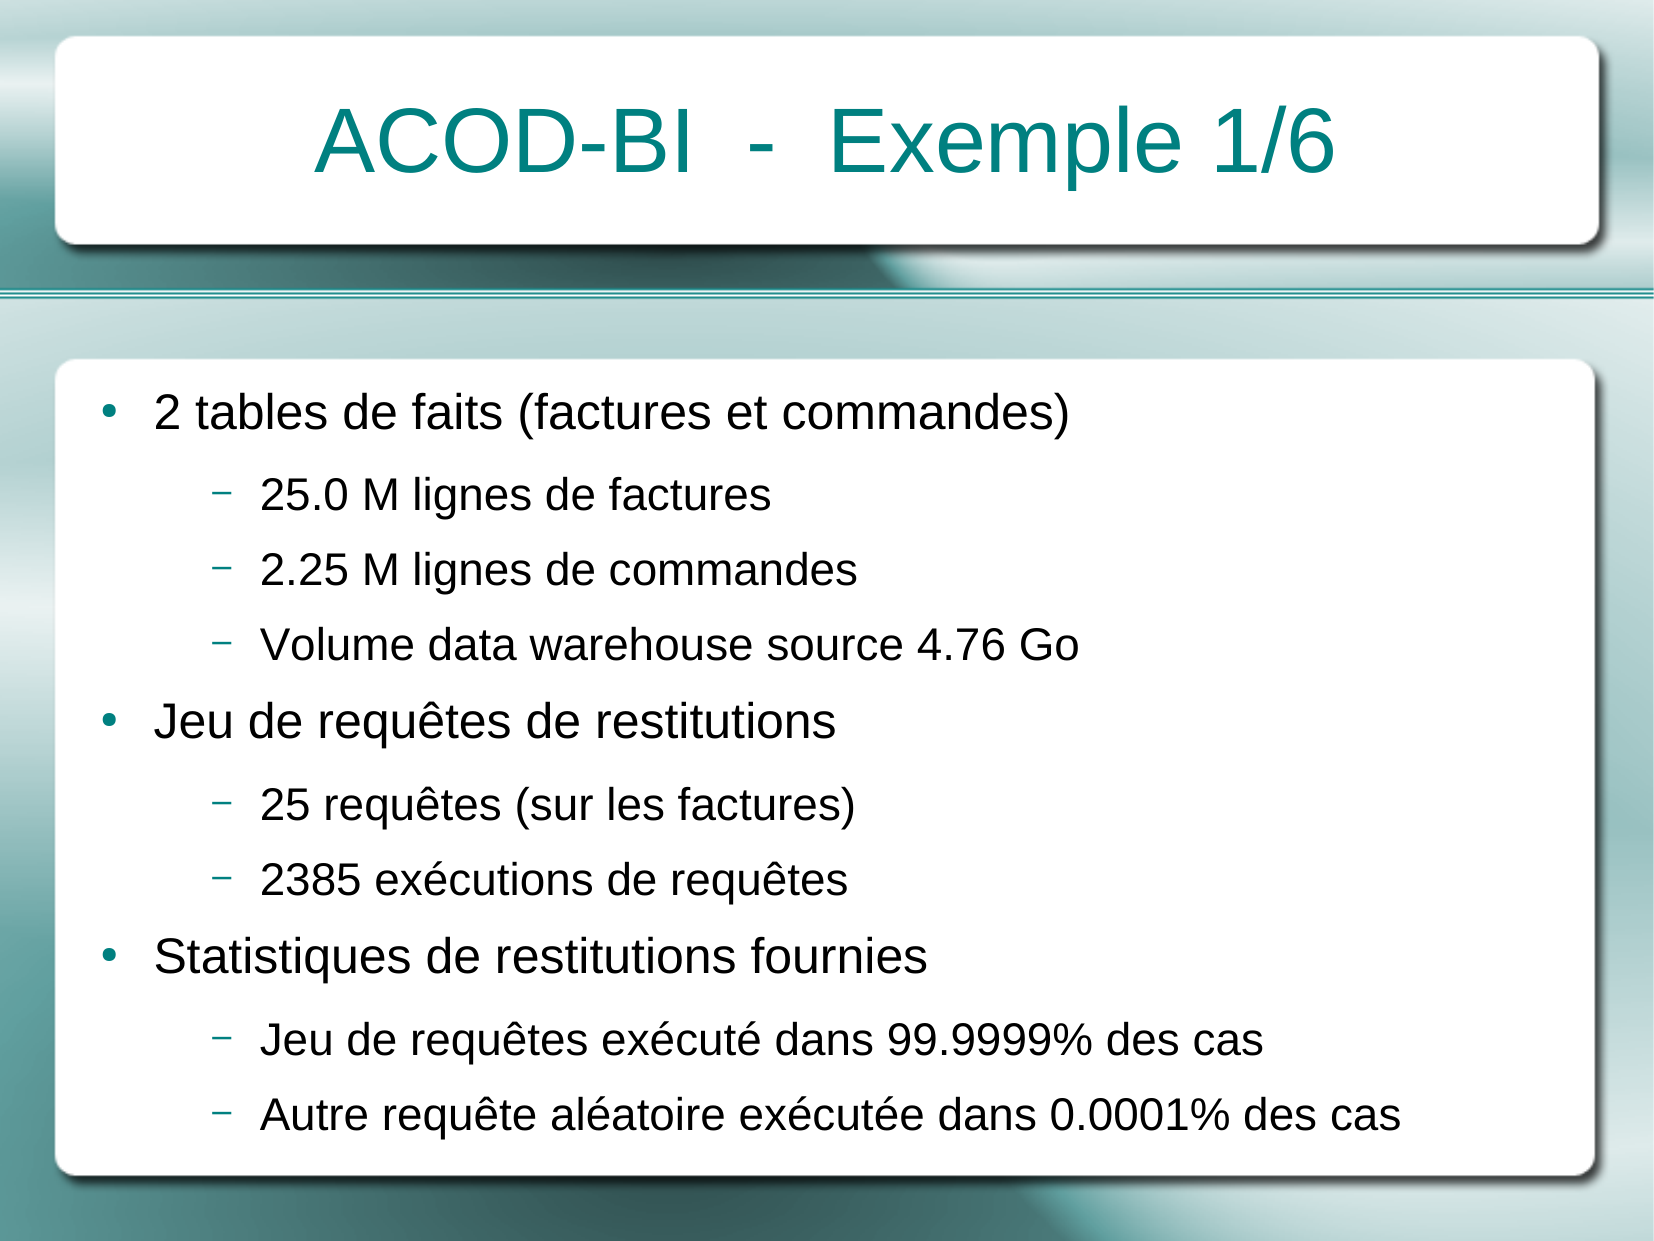

# ACOD-BI - Exemple 1/6
2 tables de faits (factures et commandes)
25.0 M lignes de factures
2.25 M lignes de commandes
Volume data warehouse source 4.76 Go
Jeu de requêtes de restitutions
25 requêtes (sur les factures)
2385 exécutions de requêtes
Statistiques de restitutions fournies
Jeu de requêtes exécuté dans 99.9999% des cas
Autre requête aléatoire exécutée dans 0.0001% des cas